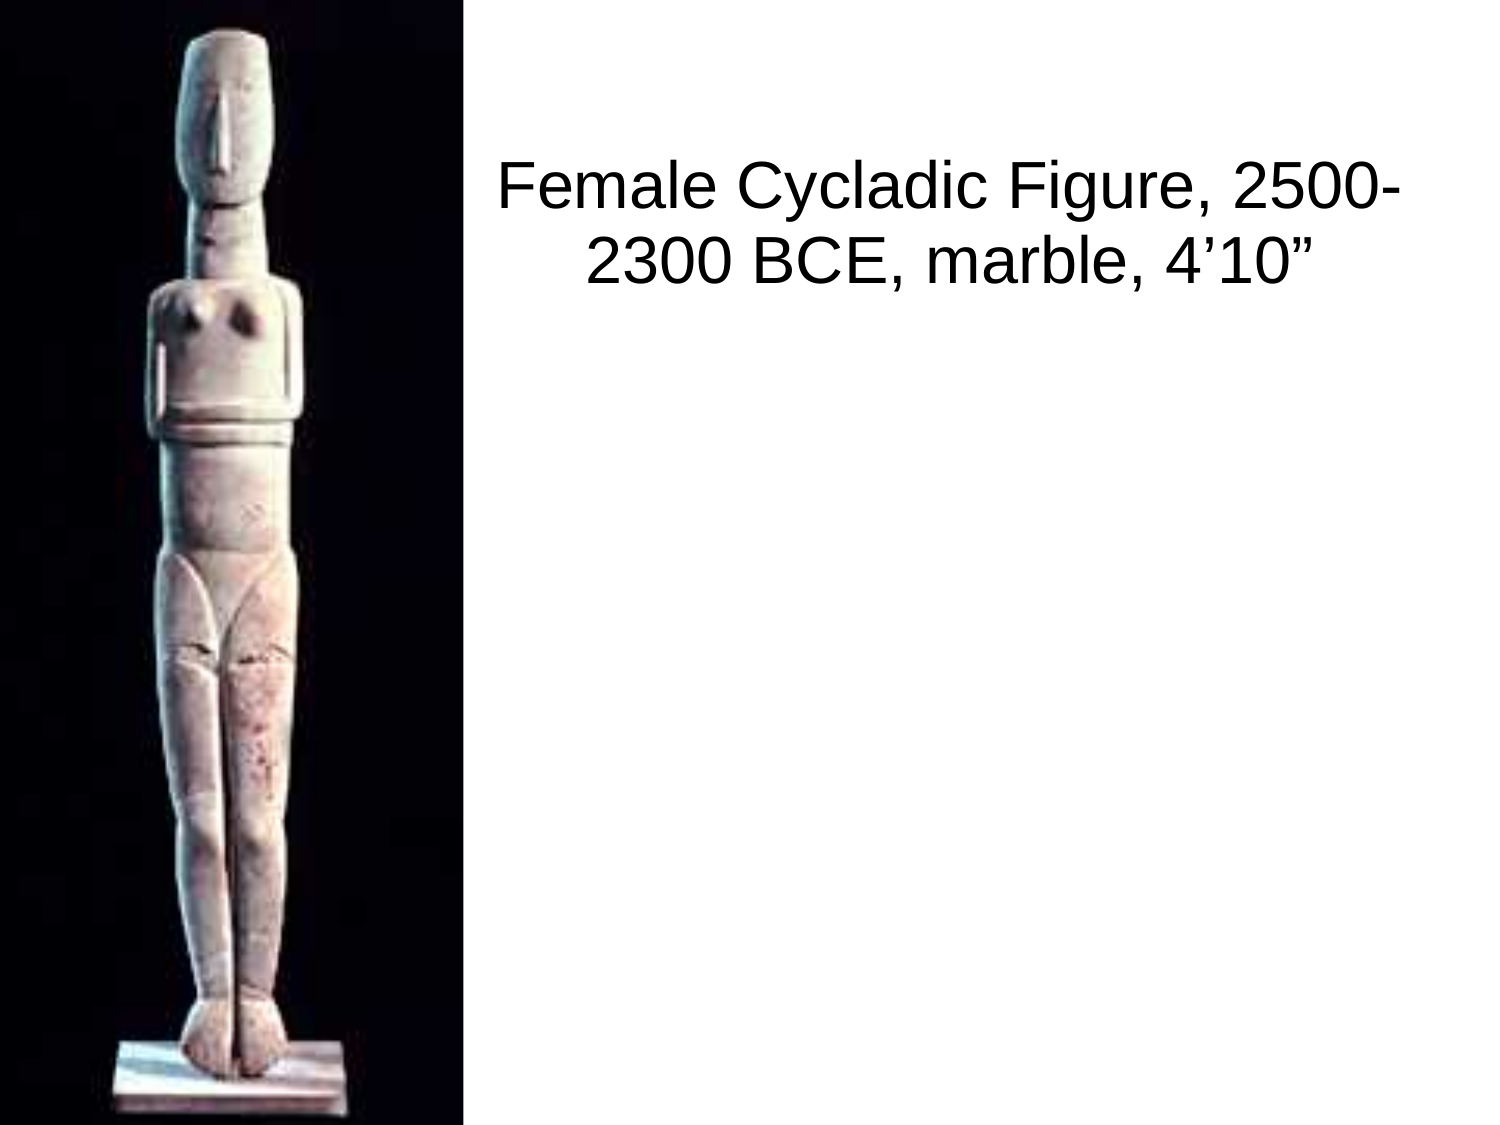

# Female Cycladic Figure, 2500-2300 BCE, marble, 4’10”